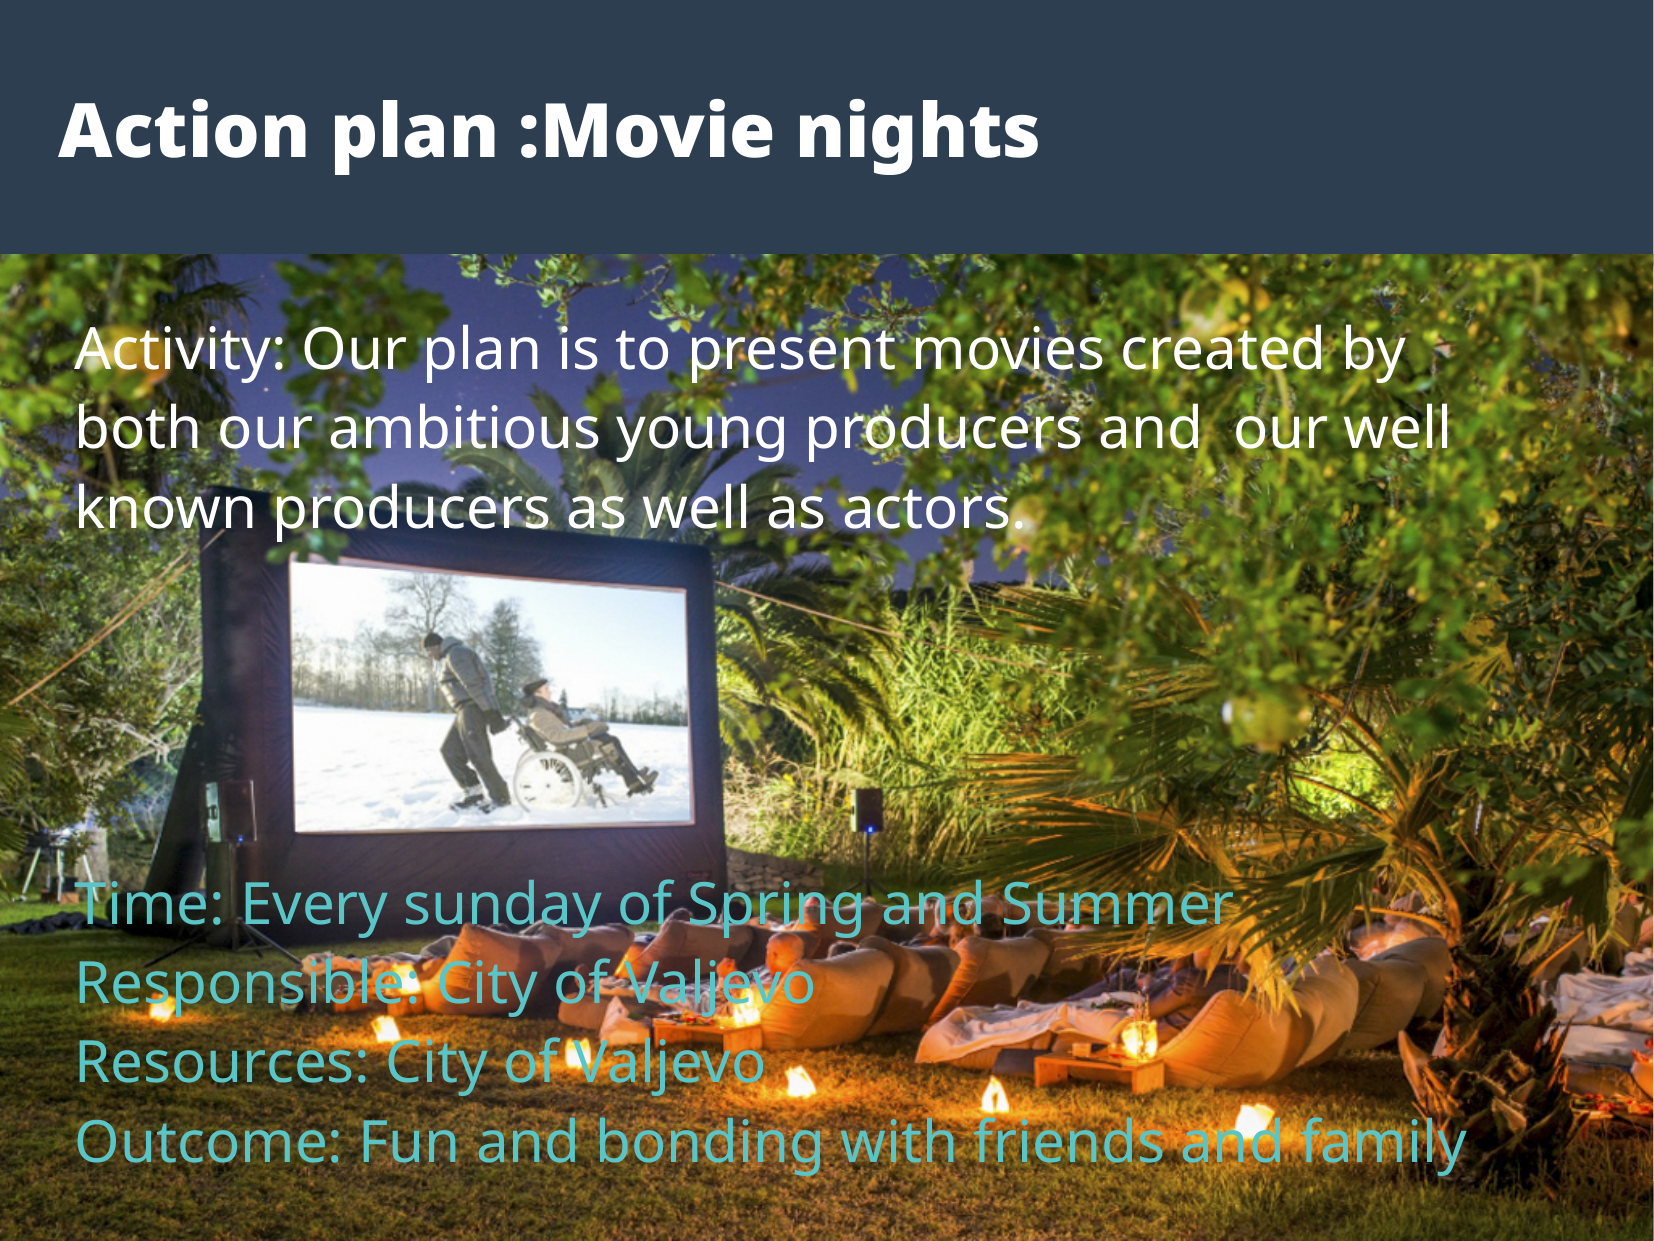

# Action plan :Movie nights
Activity: Our plan is to present movies created by both our ambitious young producers and our well known producers as well as actors.
Time: Every sunday of Spring and Summer
Responsible: City of Valjevo
Resources: City of Valjevo
Outcome: Fun and bonding with friends and family
7